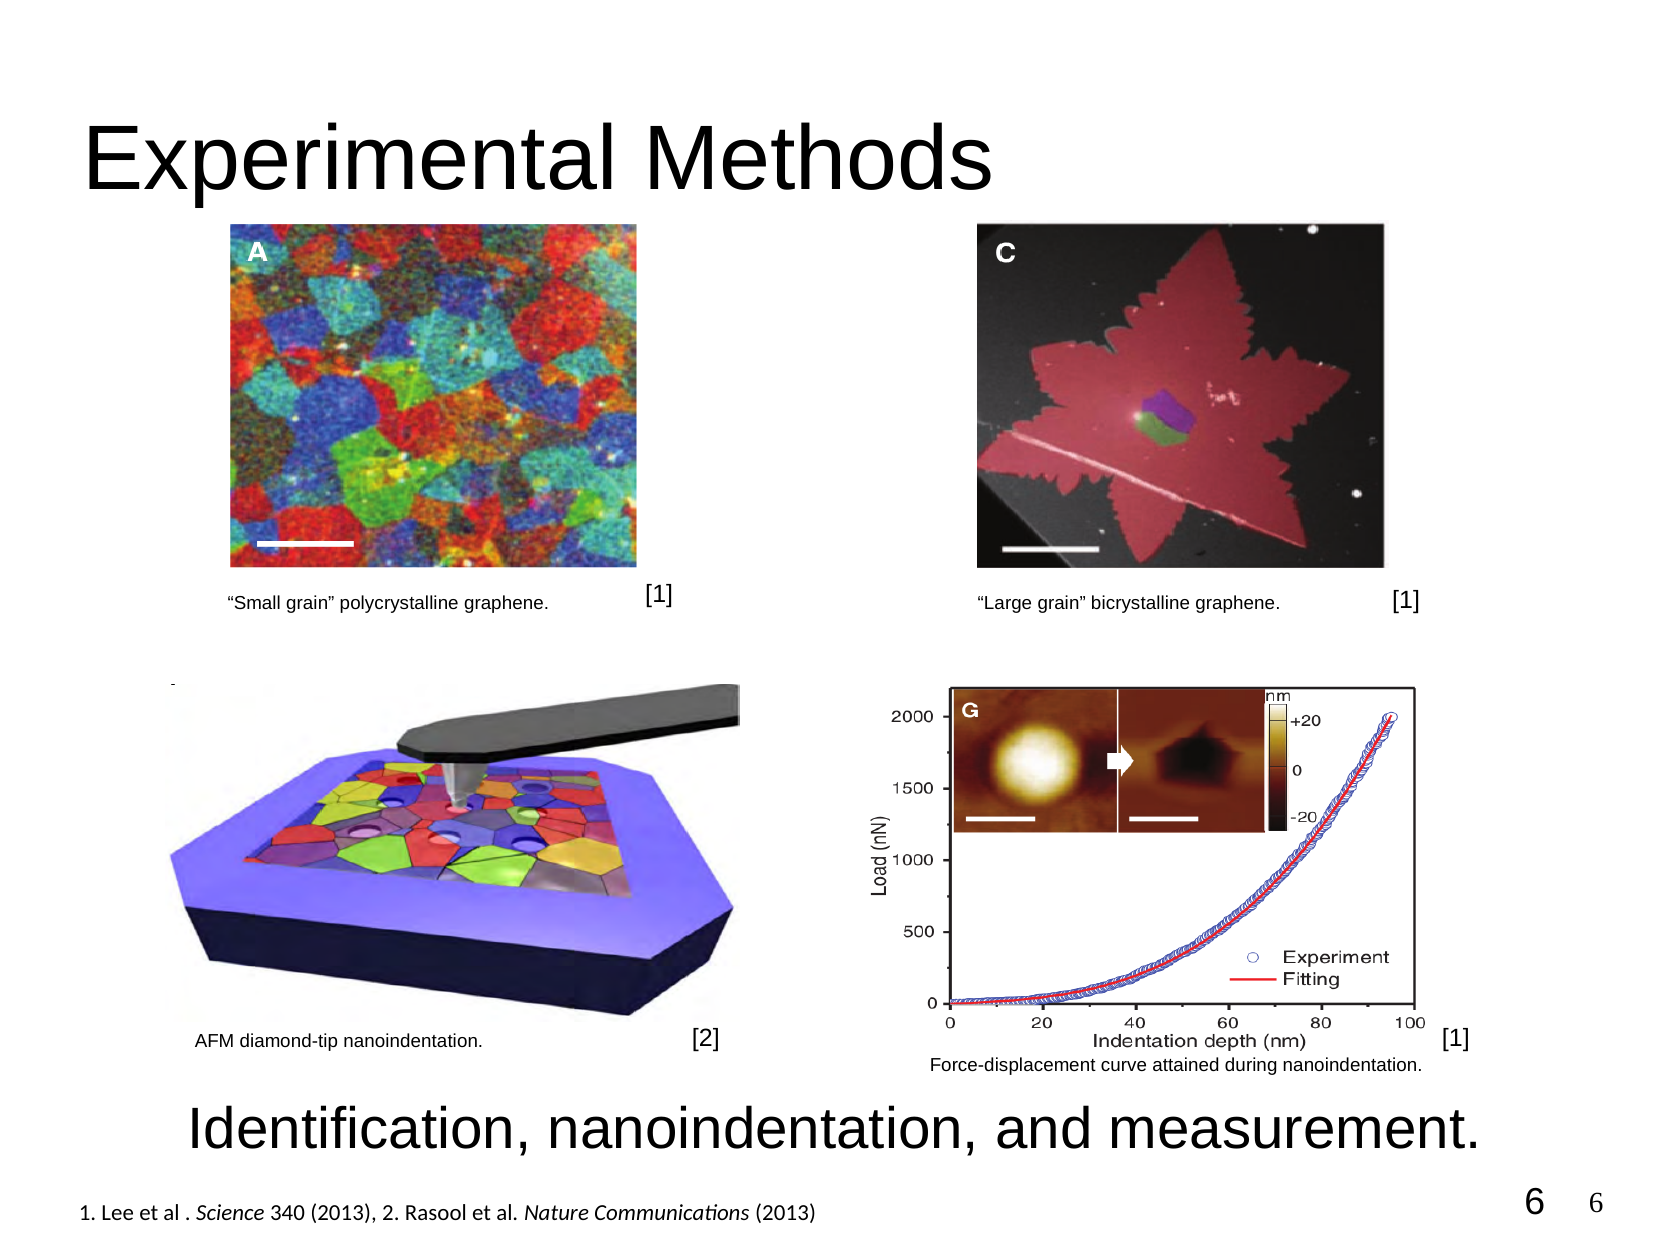

# Experimental Methods
[1]
[1]
“Small grain” polycrystalline graphene.
“Large grain” bicrystalline graphene.
[2]
[1]
AFM diamond-tip nanoindentation.
Force-displacement curve attained during nanoindentation.
Identification, nanoindentation, and measurement.
 Lee et al . Science 340 (2013), 2. Rasool et al. Nature Communications (2013)